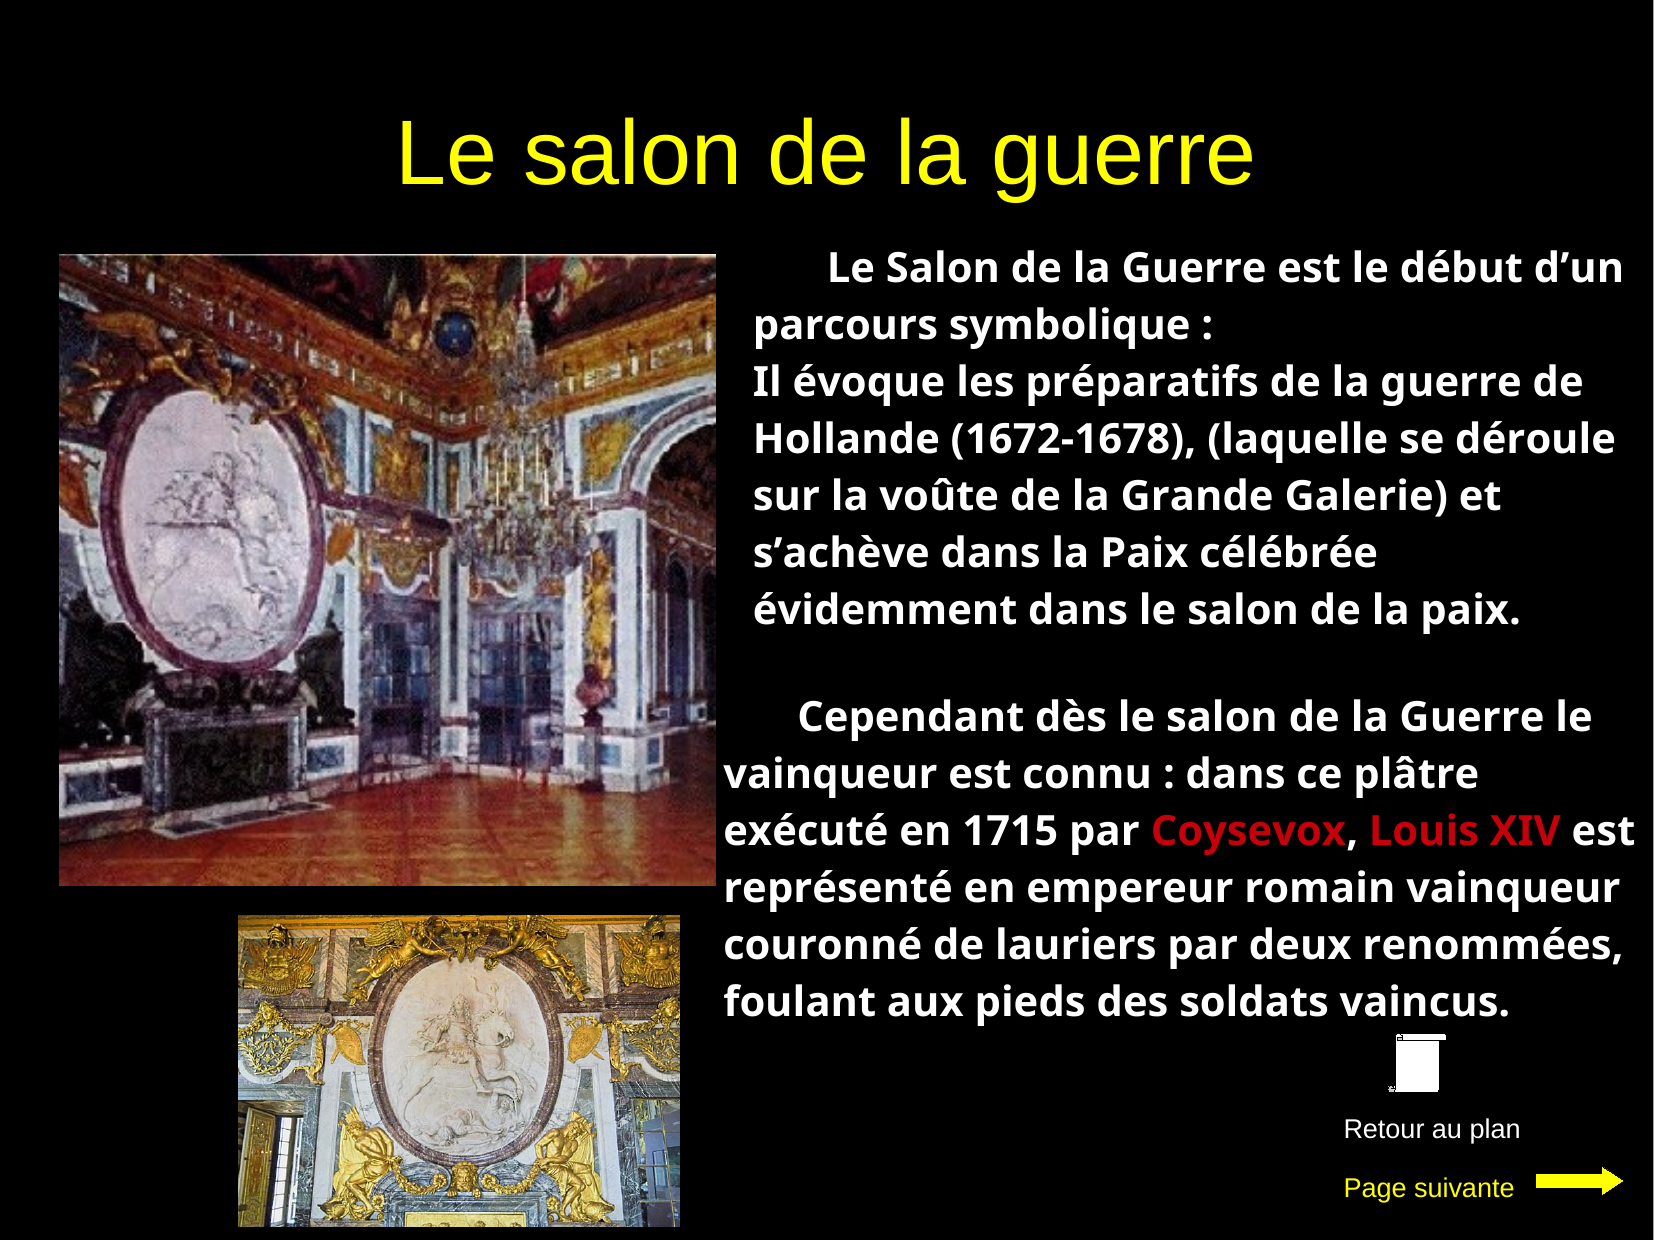

# Le salon de la guerre
	Le Salon de la Guerre est le début d’un parcours symbolique :
Il évoque les préparatifs de la guerre de Hollande (1672-1678), (laquelle se déroule sur la voûte de la Grande Galerie) et s’achève dans la Paix célébrée évidemment dans le salon de la paix.
	Cependant dès le salon de la Guerre le vainqueur est connu : dans ce plâtre exécuté en 1715 par Coysevox, Louis XIV est représenté en empereur romain vainqueur couronné de lauriers par deux renommées, foulant aux pieds des soldats vaincus.
Retour au plan
Page suivante